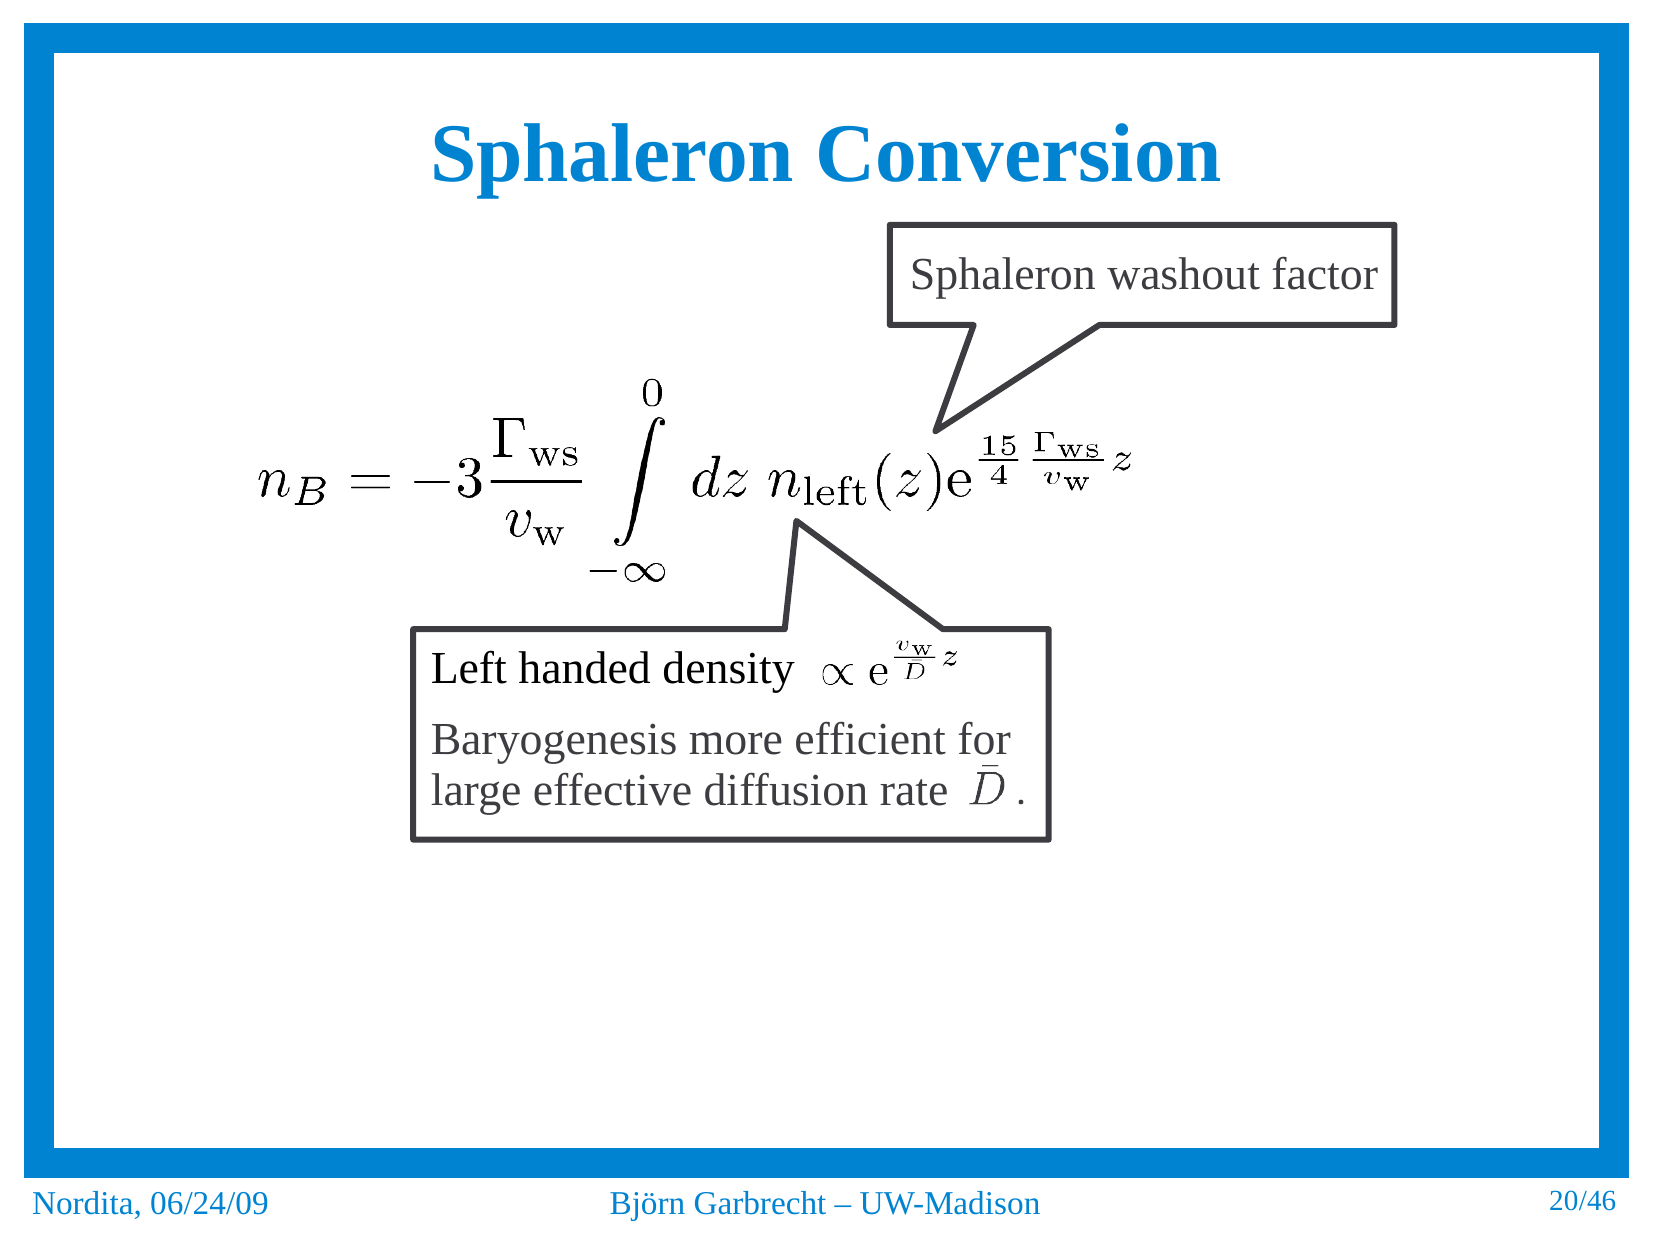

# Sphaleron Conversion
Sphaleron washout factor
Left handed density
Baryogenesis more efficient for
large effective diffusion rate
Björn Garbrecht – UW-Madison
20